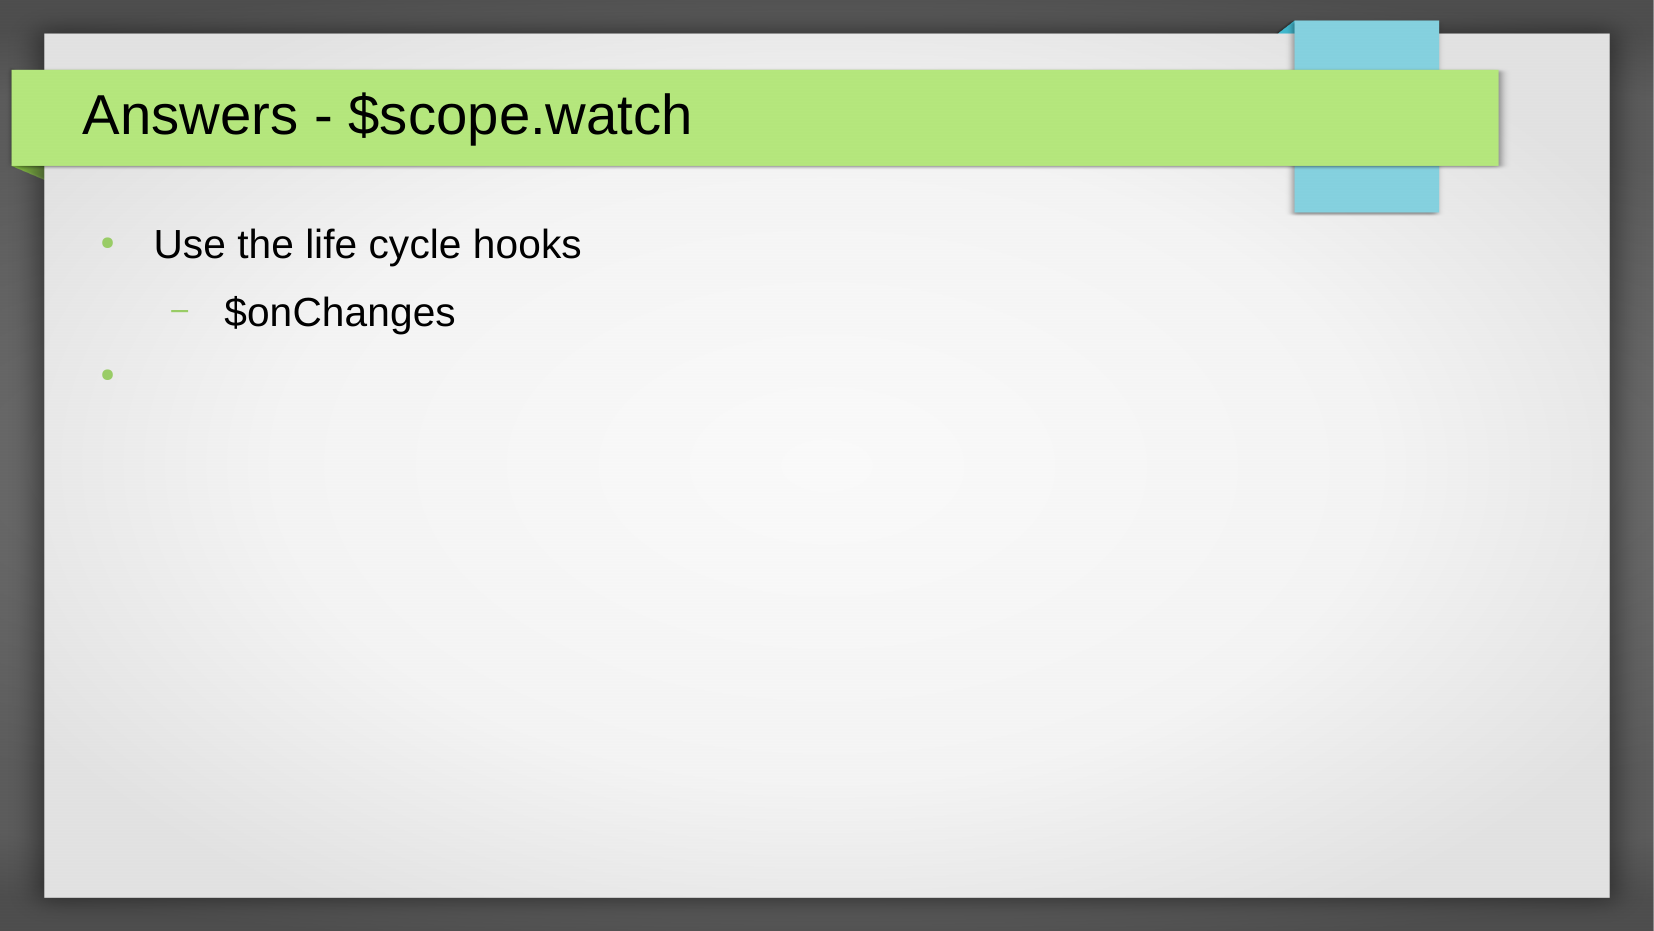

# Answers - $scope.watch
Use the life cycle hooks
$onChanges